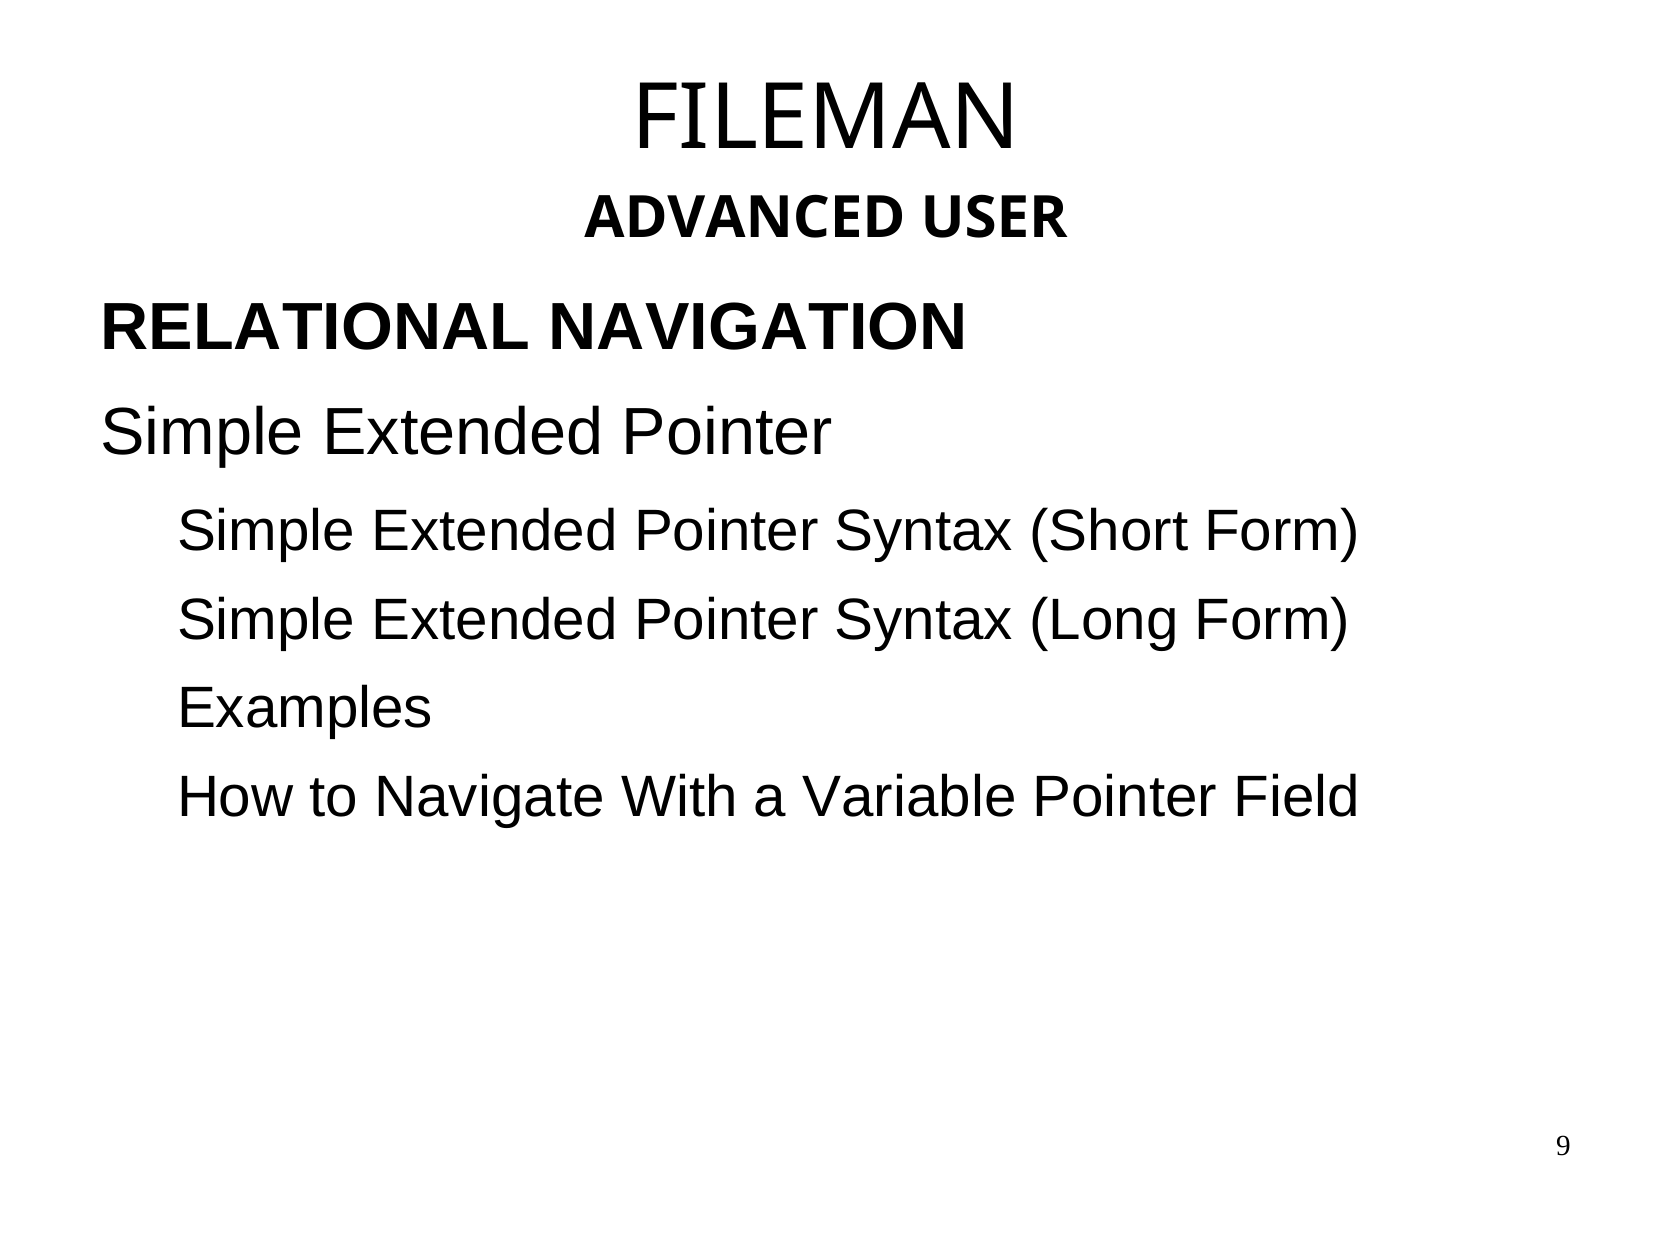

# FILEMAN ADVANCED USER
RELATIONAL NAVIGATION
Simple Extended Pointer
Simple Extended Pointer Syntax (Short Form)
Simple Extended Pointer Syntax (Long Form)
Examples
How to Navigate With a Variable Pointer Field
9